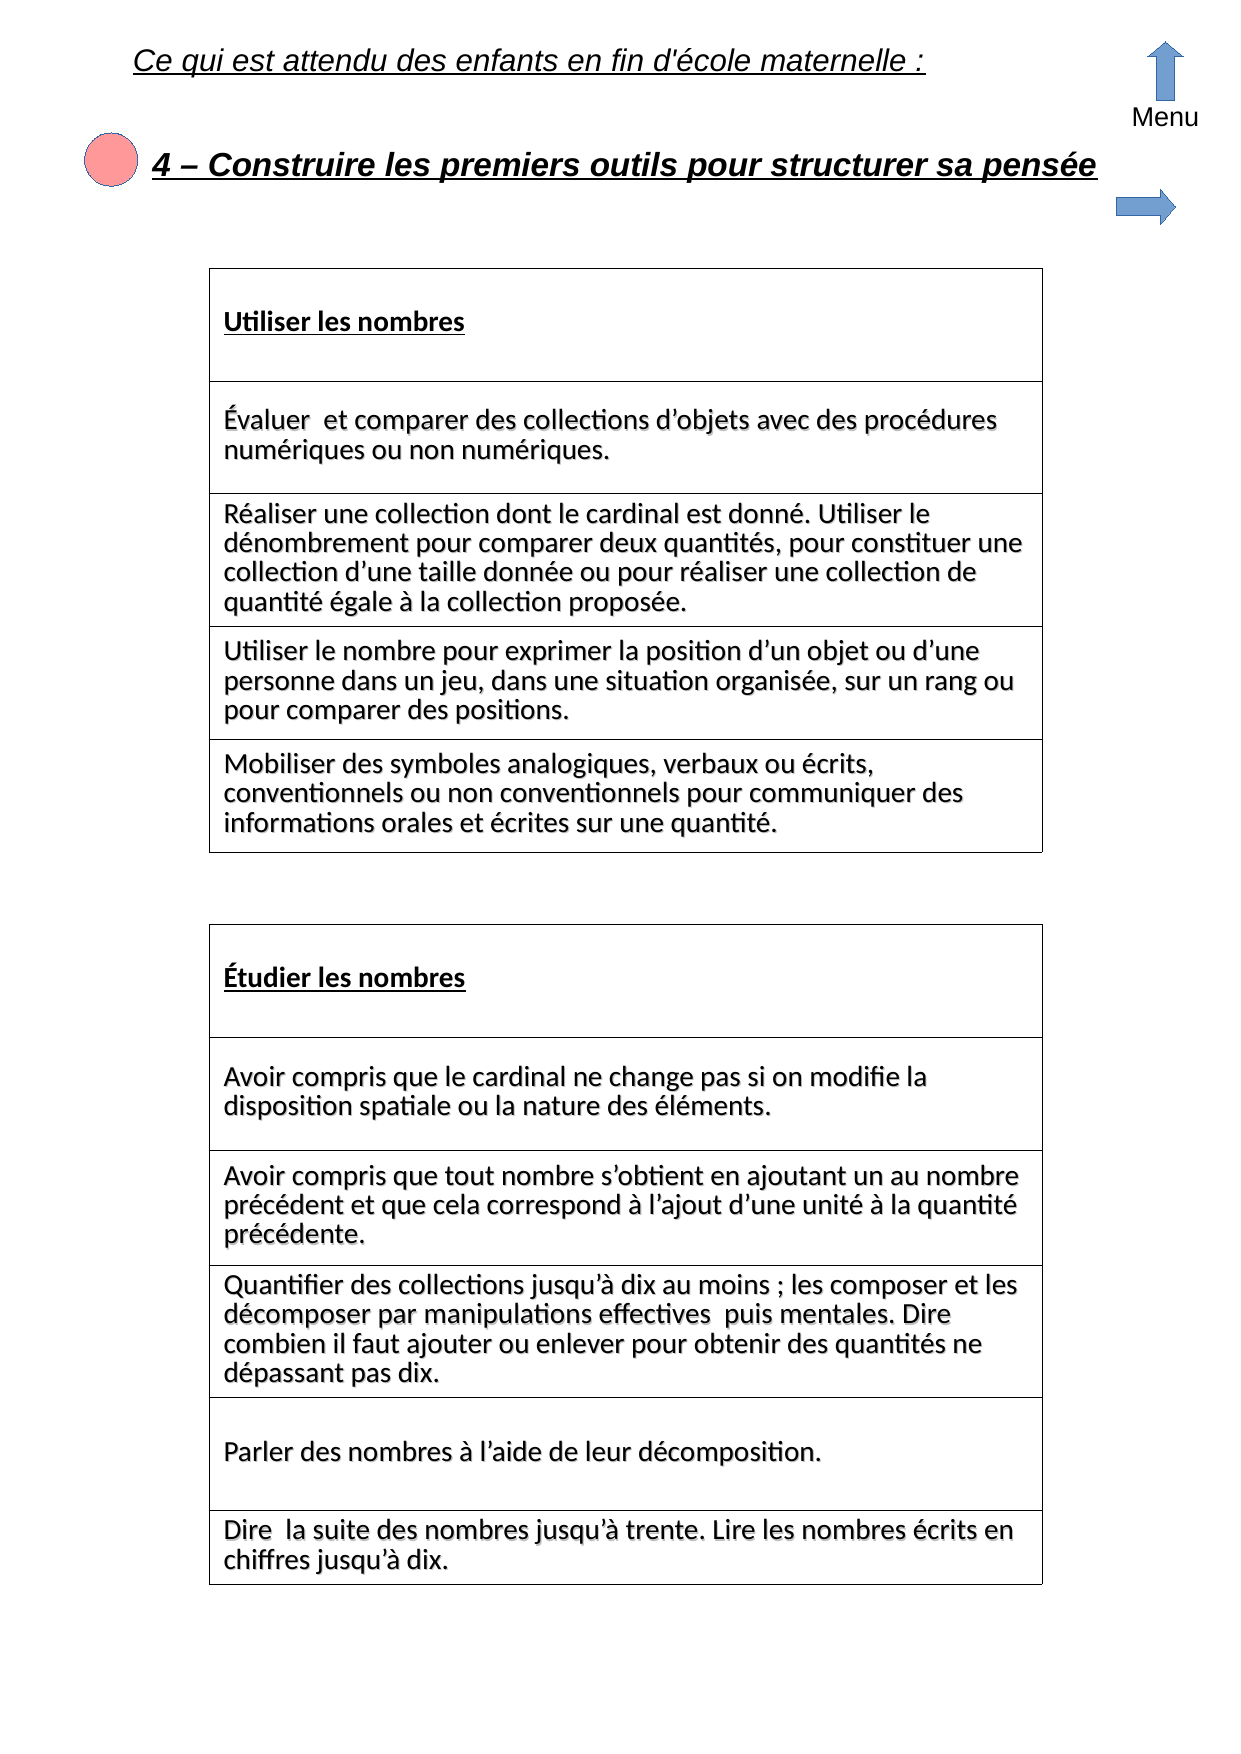

Ce qui est attendu des enfants en fin d'école maternelle :
Menu
4 – Construire les premiers outils pour structurer sa pensée
| Utiliser les nombres |
| --- |
| Évaluer et comparer des collections d’objets avec des procédures numériques ou non numériques. |
| Réaliser une collection dont le cardinal est donné. Utiliser le dénombrement pour comparer deux quantités, pour constituer une collection d’une taille donnée ou pour réaliser une collection de quantité égale à la collection proposée. |
| Utiliser le nombre pour exprimer la position d’un objet ou d’une personne dans un jeu, dans une situation organisée, sur un rang ou pour comparer des positions. |
| Mobiliser des symboles analogiques, verbaux ou écrits, conventionnels ou non conventionnels pour communiquer des informations orales et écrites sur une quantité. |
| Étudier les nombres |
| --- |
| Avoir compris que le cardinal ne change pas si on modifie la disposition spatiale ou la nature des éléments. |
| Avoir compris que tout nombre s’obtient en ajoutant un au nombre précédent et que cela correspond à l’ajout d’une unité à la quantité précédente. |
| Quantifier des collections jusqu’à dix au moins ; les composer et les décomposer par manipulations effectives puis mentales. Dire combien il faut ajouter ou enlever pour obtenir des quantités ne dépassant pas dix. |
| Parler des nombres à l’aide de leur décomposition. |
| Dire la suite des nombres jusqu’à trente. Lire les nombres écrits en chiffres jusqu’à dix. |